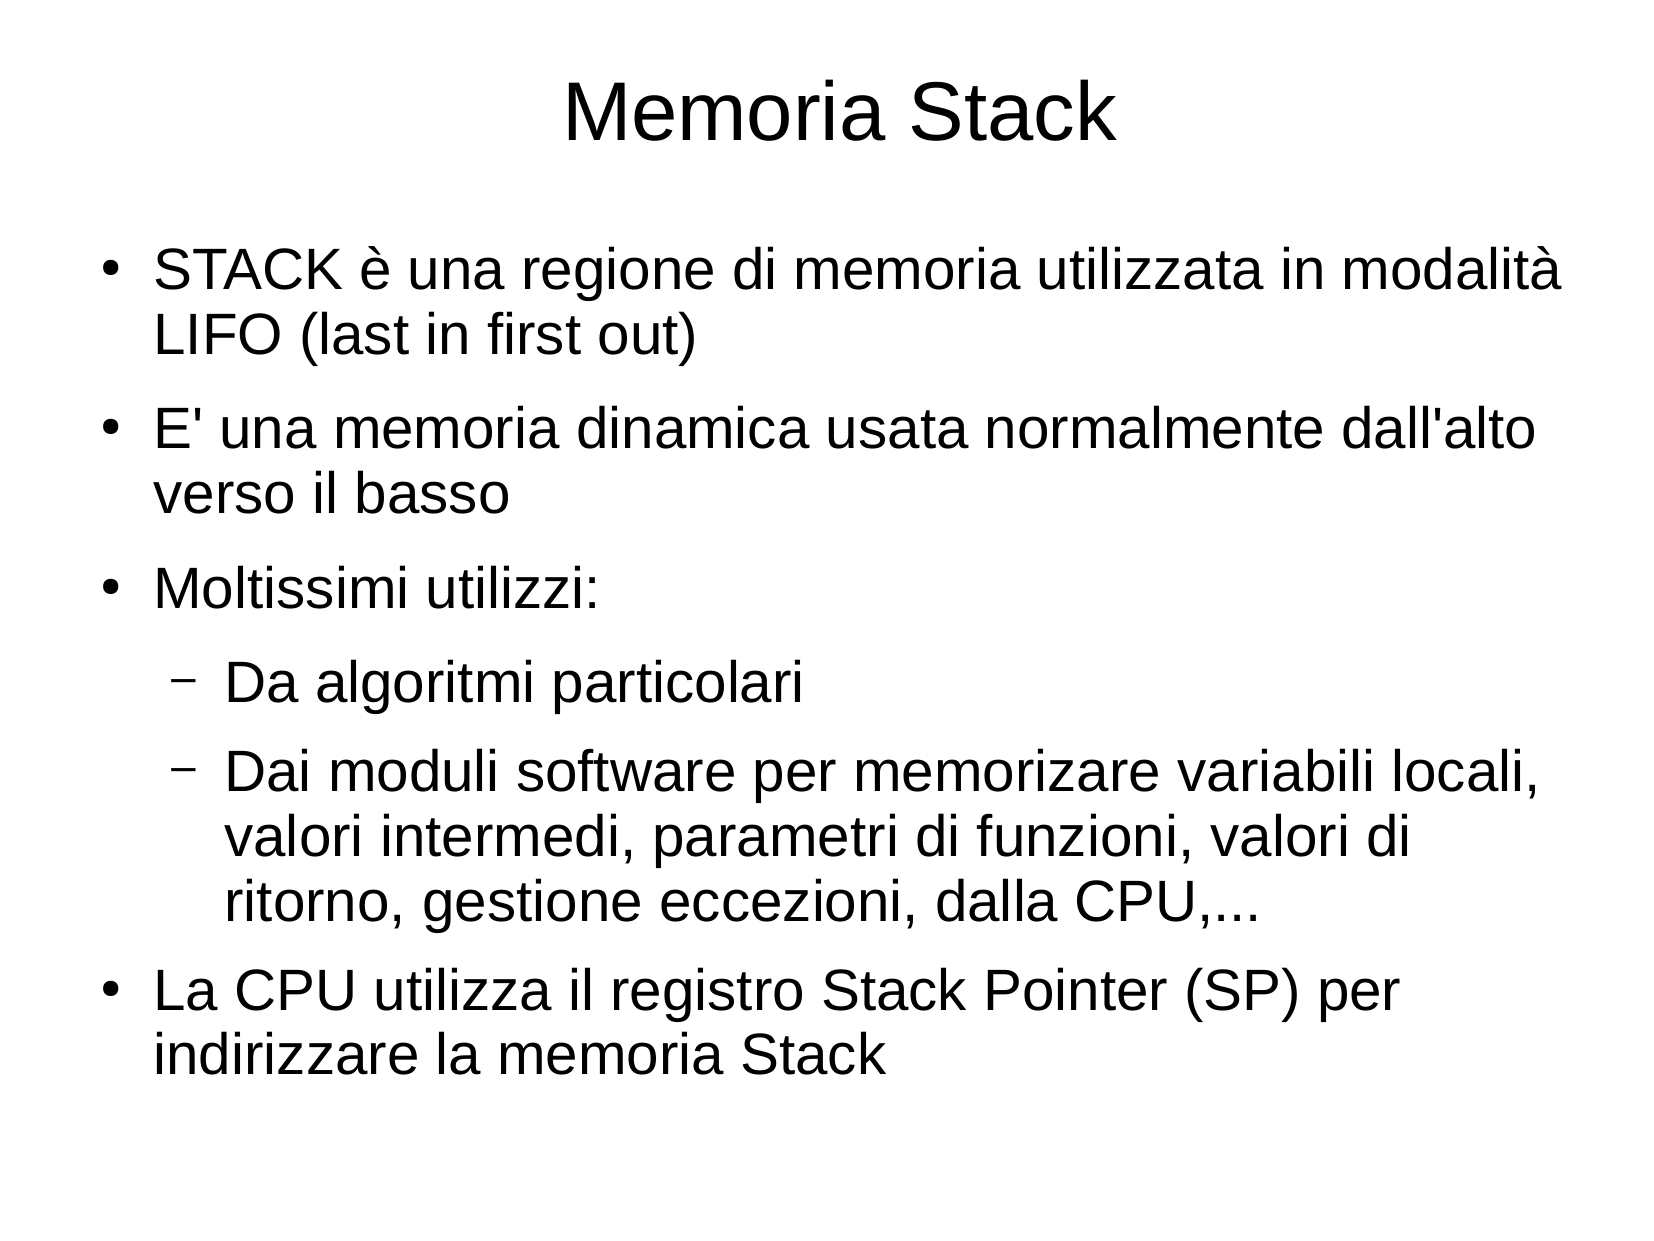

# Memoria Stack
STACK è una regione di memoria utilizzata in modalità LIFO (last in first out)
E' una memoria dinamica usata normalmente dall'alto verso il basso
Moltissimi utilizzi:
Da algoritmi particolari
Dai moduli software per memorizare variabili locali, valori intermedi, parametri di funzioni, valori di ritorno, gestione eccezioni, dalla CPU,...
La CPU utilizza il registro Stack Pointer (SP) per indirizzare la memoria Stack